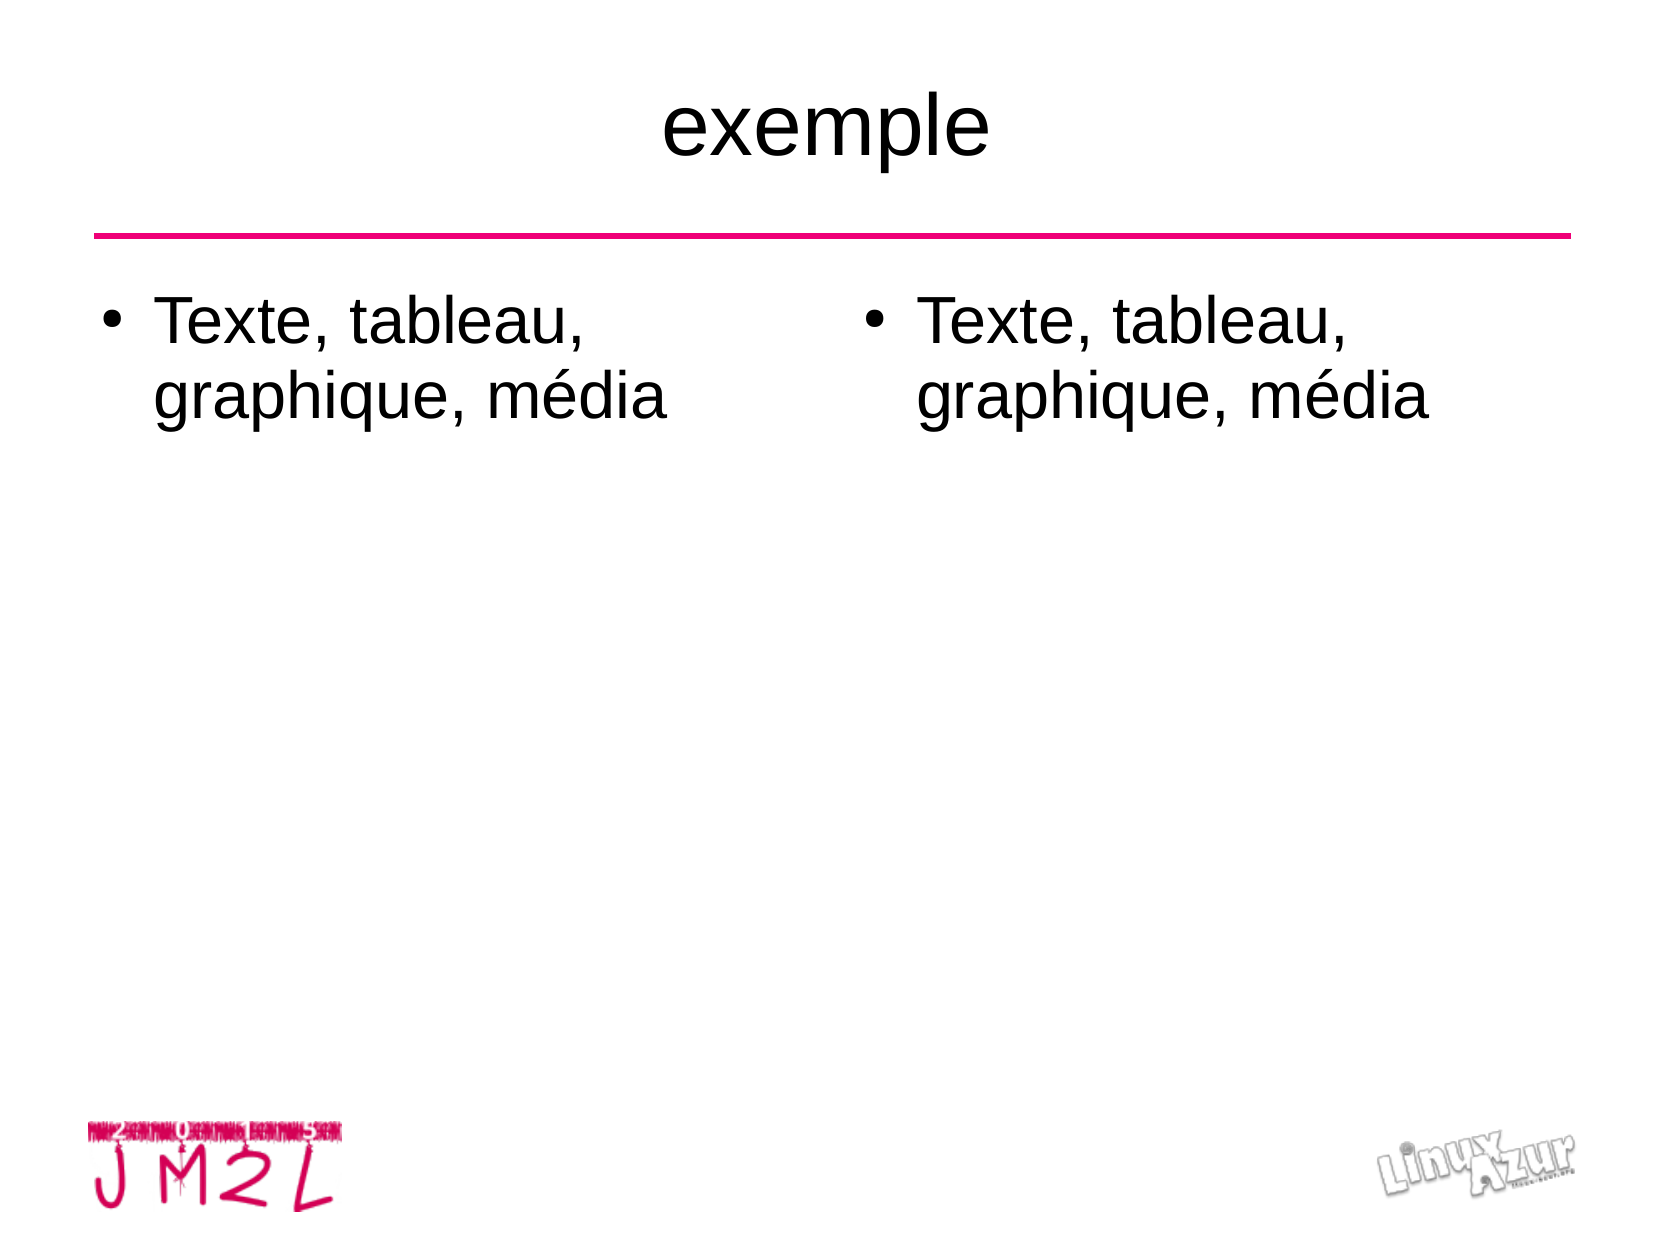

# exemple
Texte, tableau, graphique, média
Texte, tableau, graphique, média